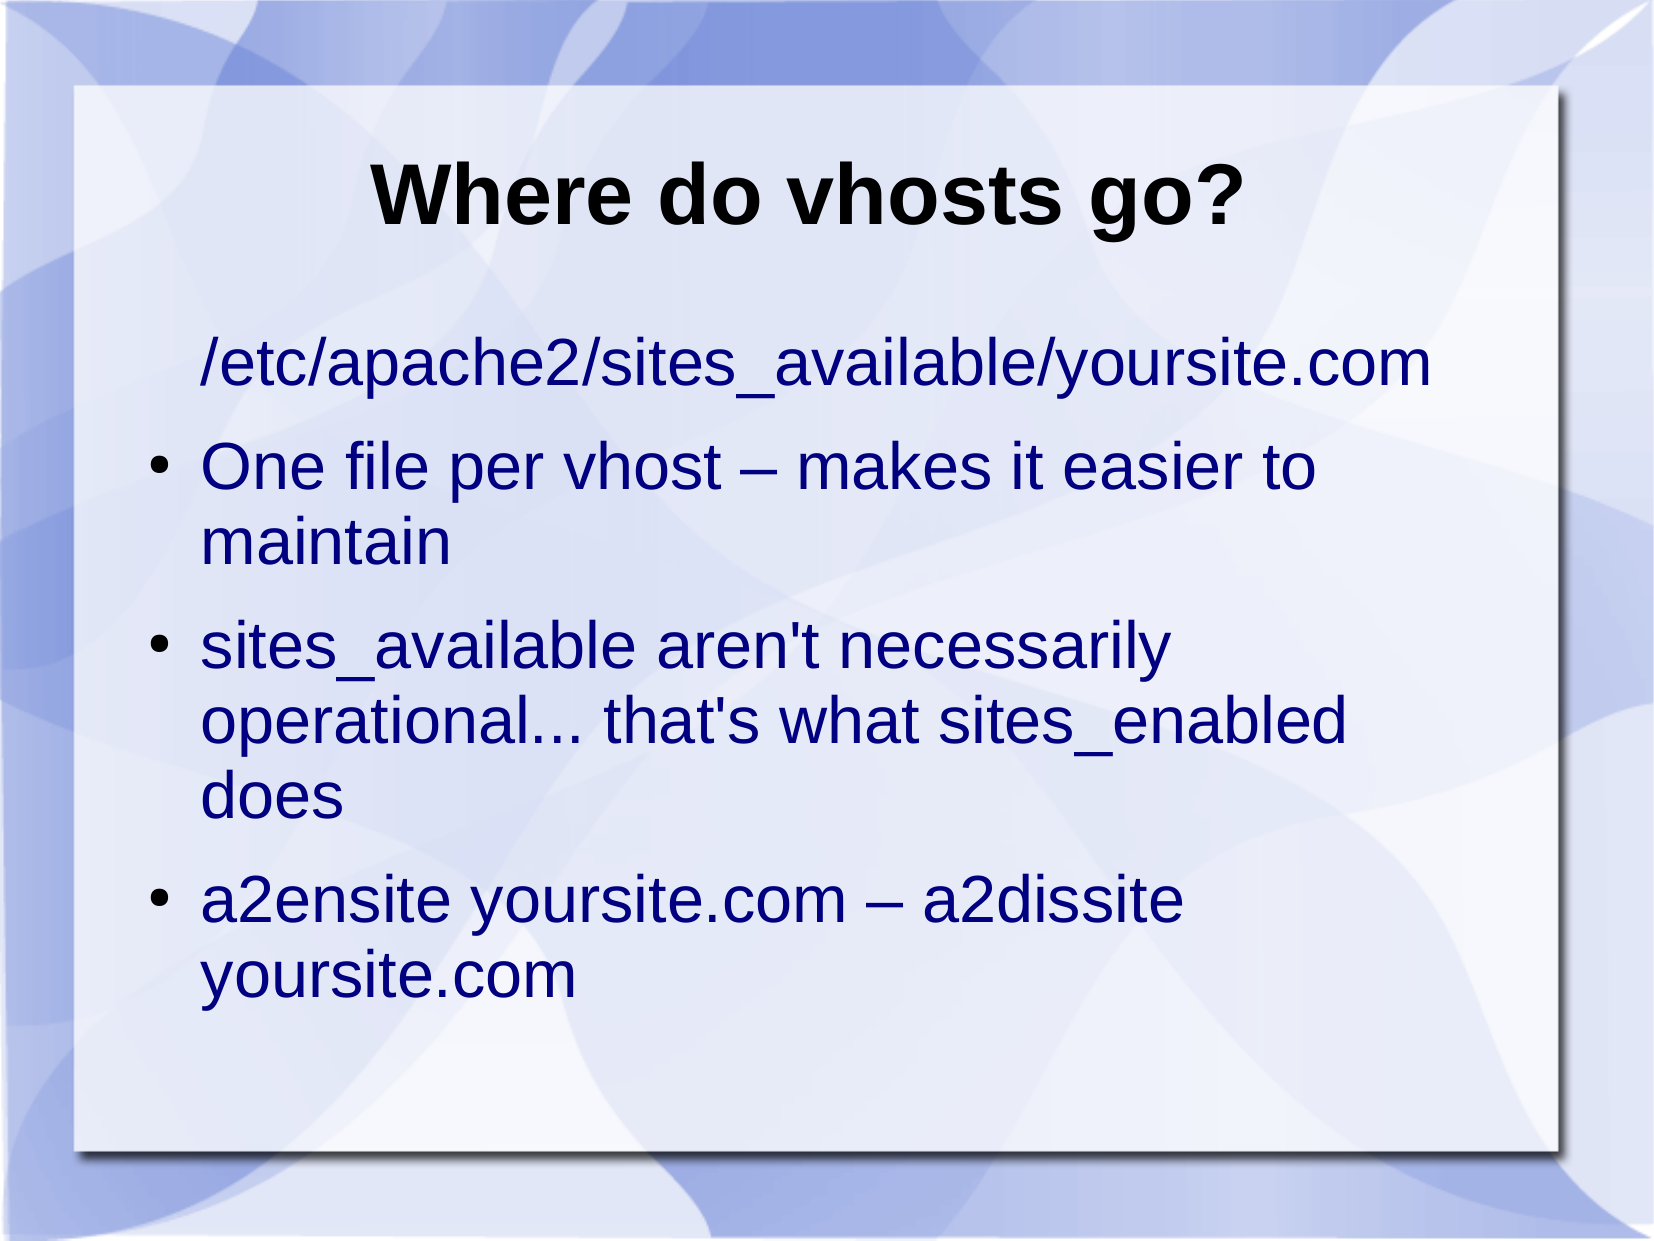

# Where do vhosts go?
/etc/apache2/sites_available/yoursite.com
One file per vhost – makes it easier to maintain
sites_available aren't necessarily operational... that's what sites_enabled does
a2ensite yoursite.com – a2dissite yoursite.com